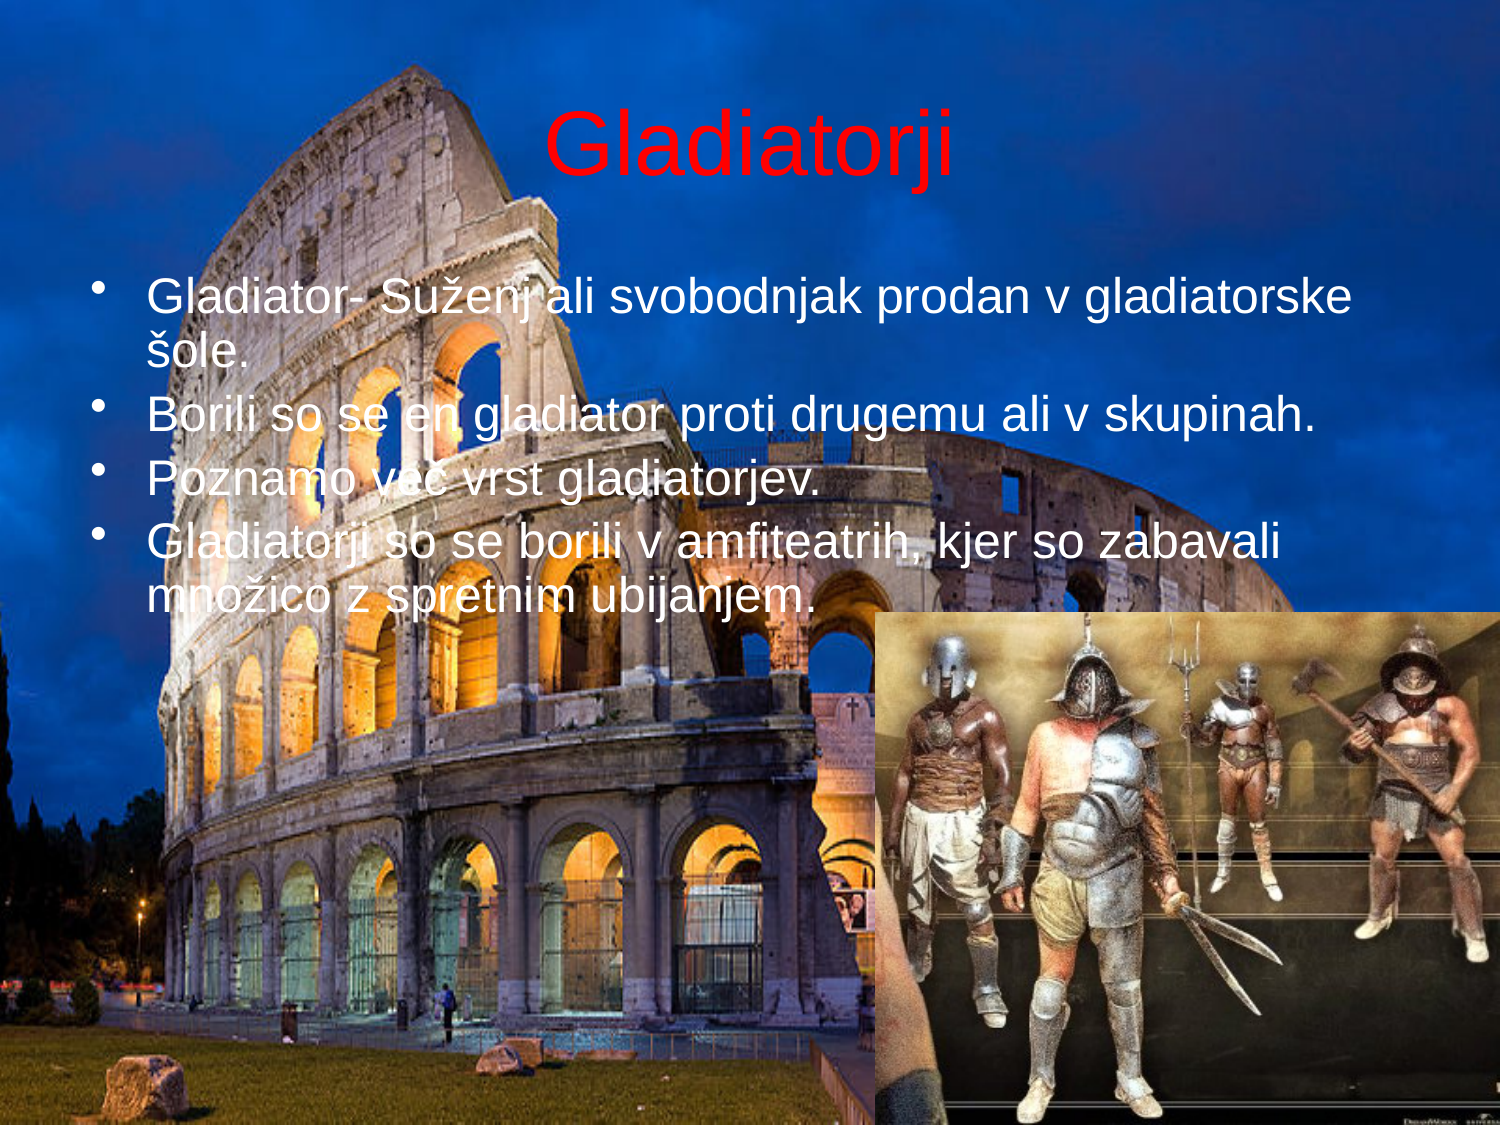

# Gladiatorji
Gladiator- Suženj ali svobodnjak prodan v gladiatorske šole.
Borili so se en gladiator proti drugemu ali v skupinah.
Poznamo več vrst gladiatorjev.
Gladiatorji so se borili v amfiteatrih, kjer so zabavali množico z spretnim ubijanjem.